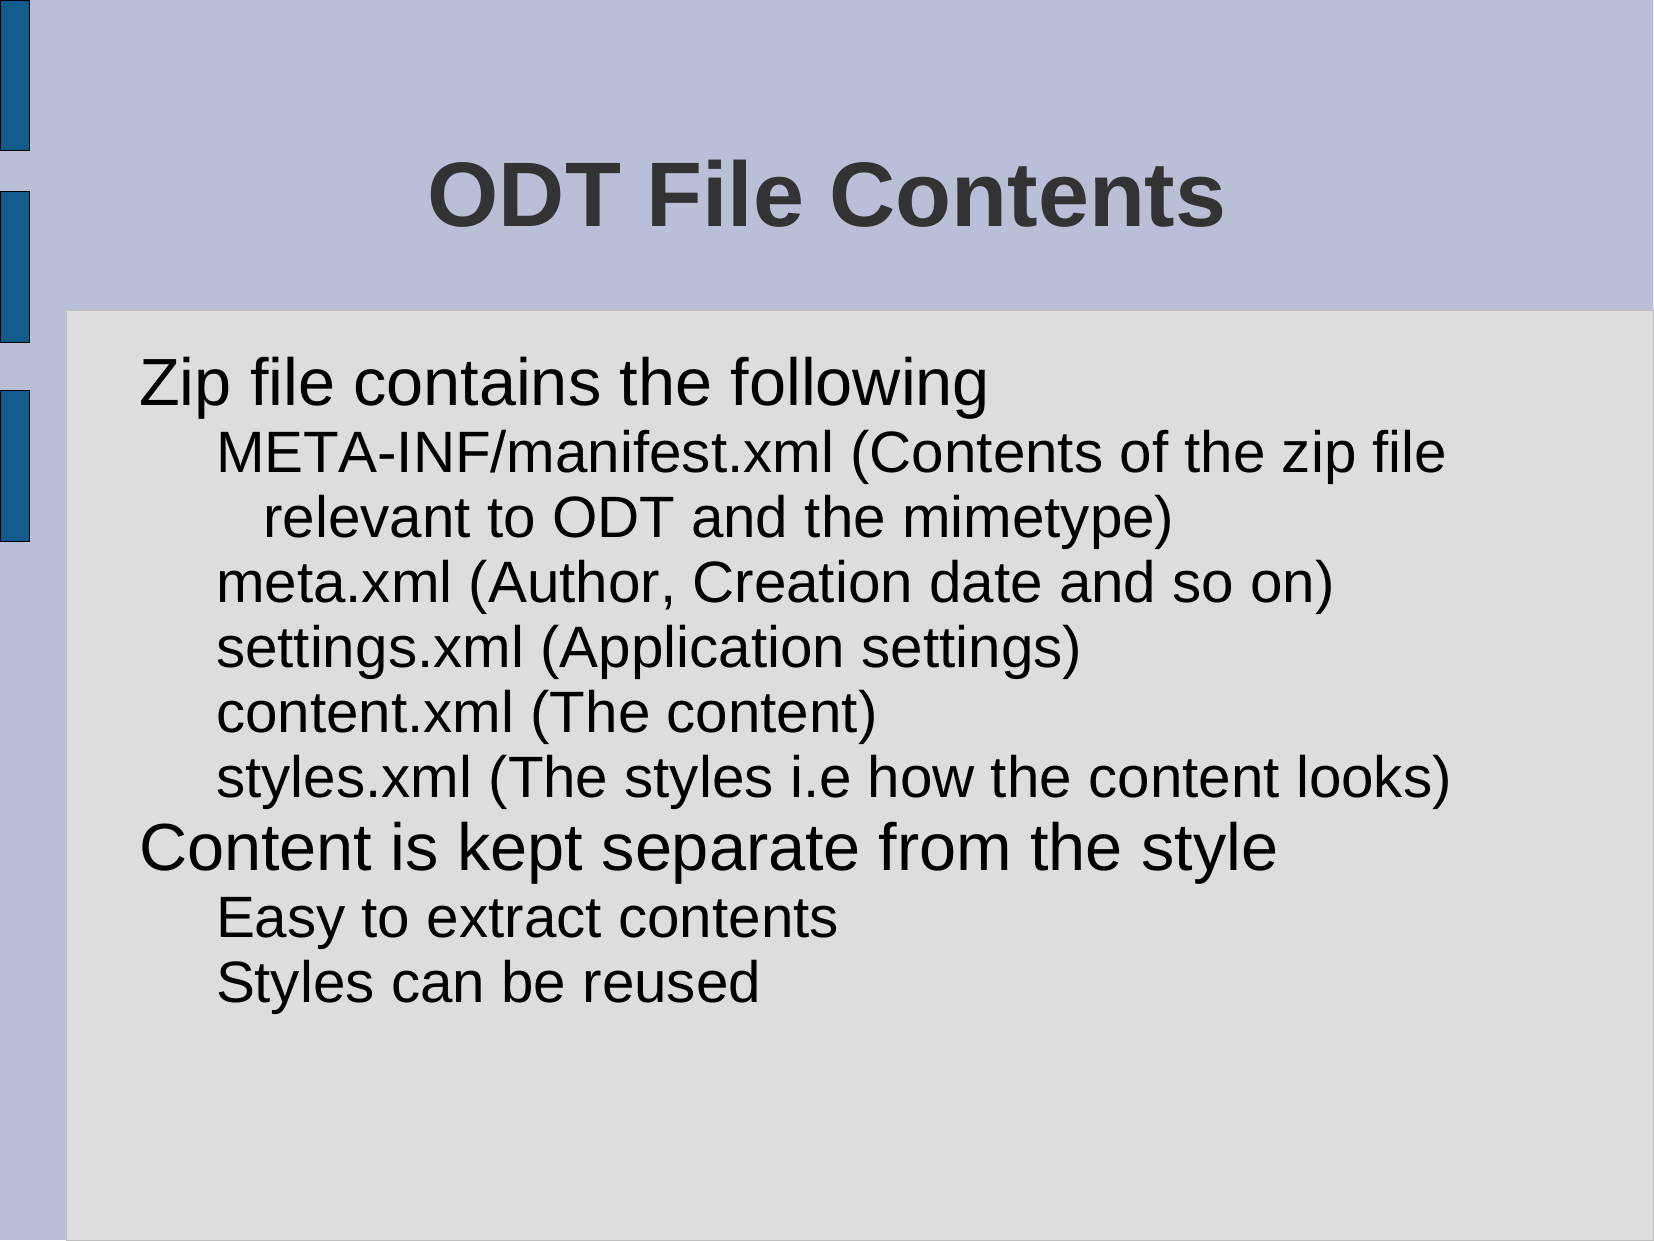

# ODT File Contents
Zip file contains the following
META-INF/manifest.xml (Contents of the zip file relevant to ODT and the mimetype)
meta.xml (Author, Creation date and so on)
settings.xml (Application settings)
content.xml (The content)
styles.xml (The styles i.e how the content looks)
Content is kept separate from the style
Easy to extract contents
Styles can be reused